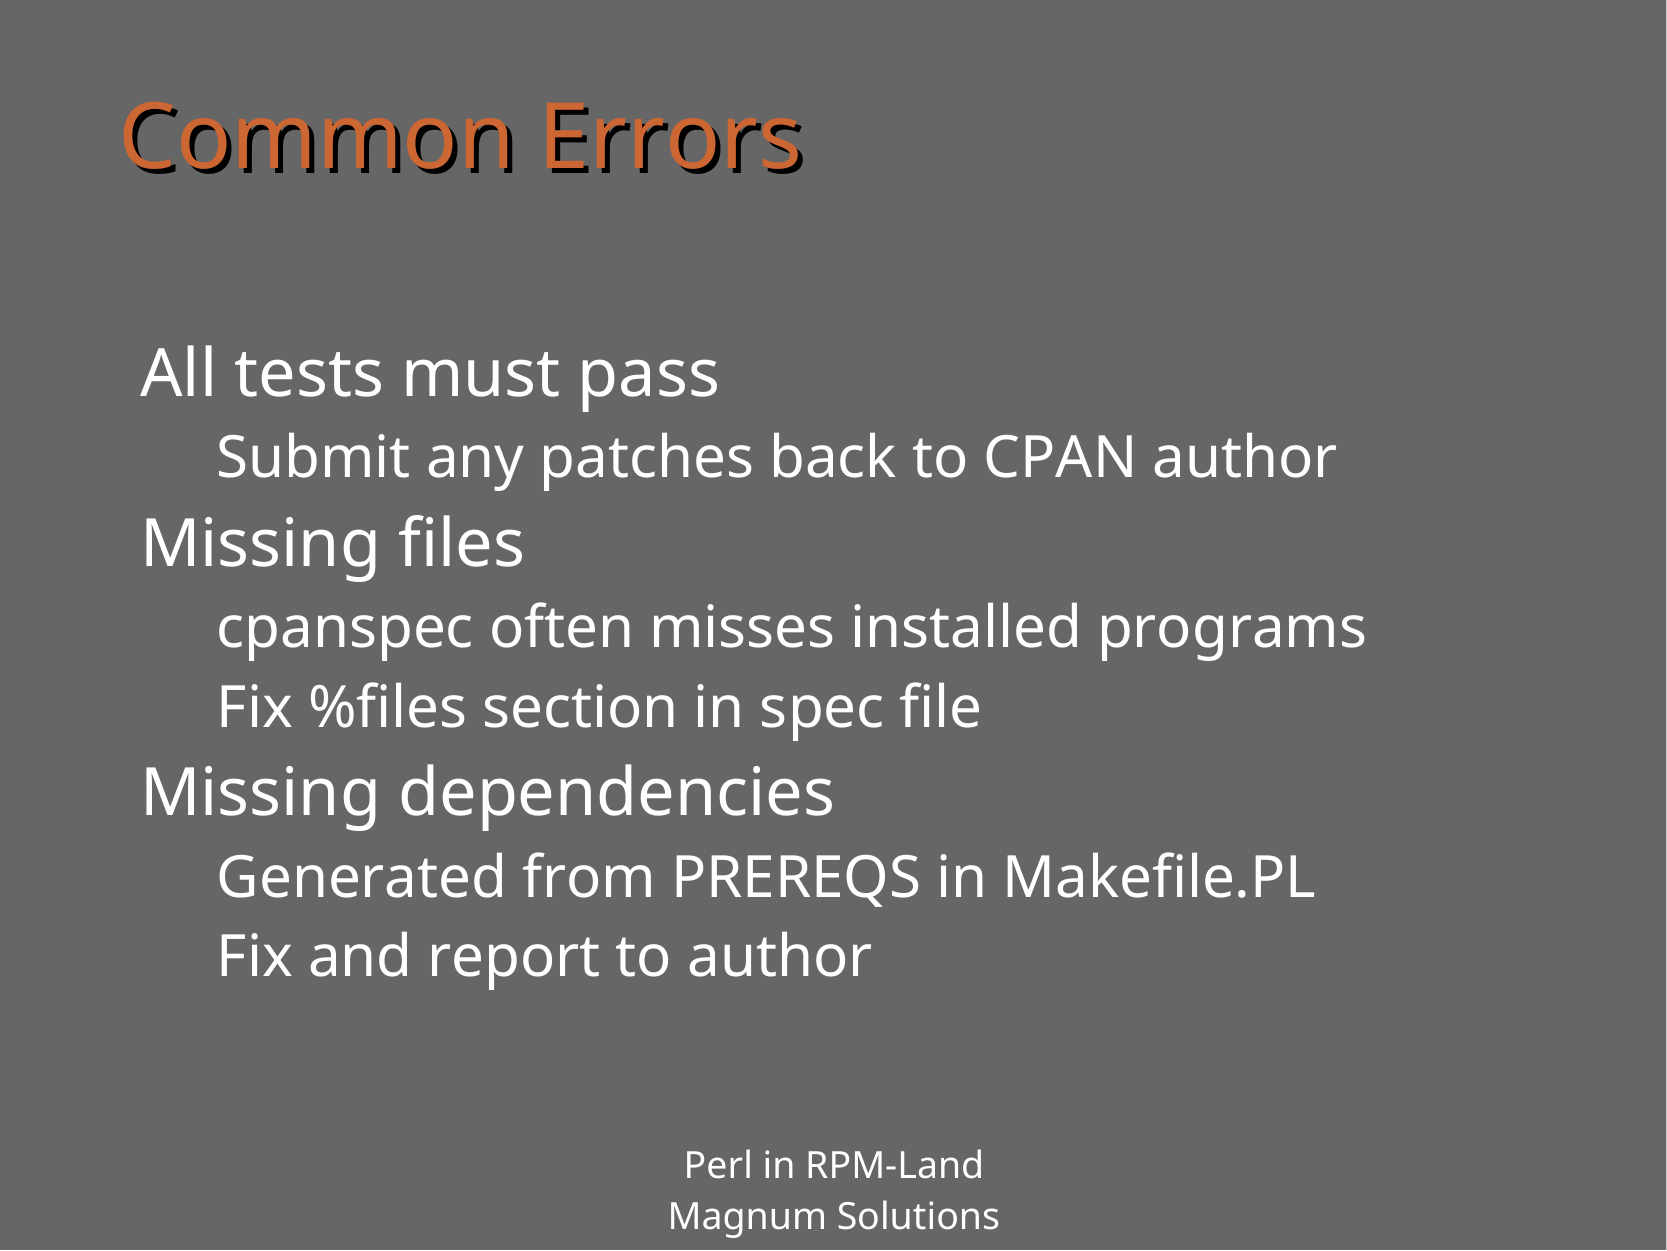

# Common Errors
All tests must pass
Submit any patches back to CPAN author
Missing files
cpanspec often misses installed programs
Fix %files section in spec file
Missing dependencies
Generated from PREREQS in Makefile.PL
Fix and report to author